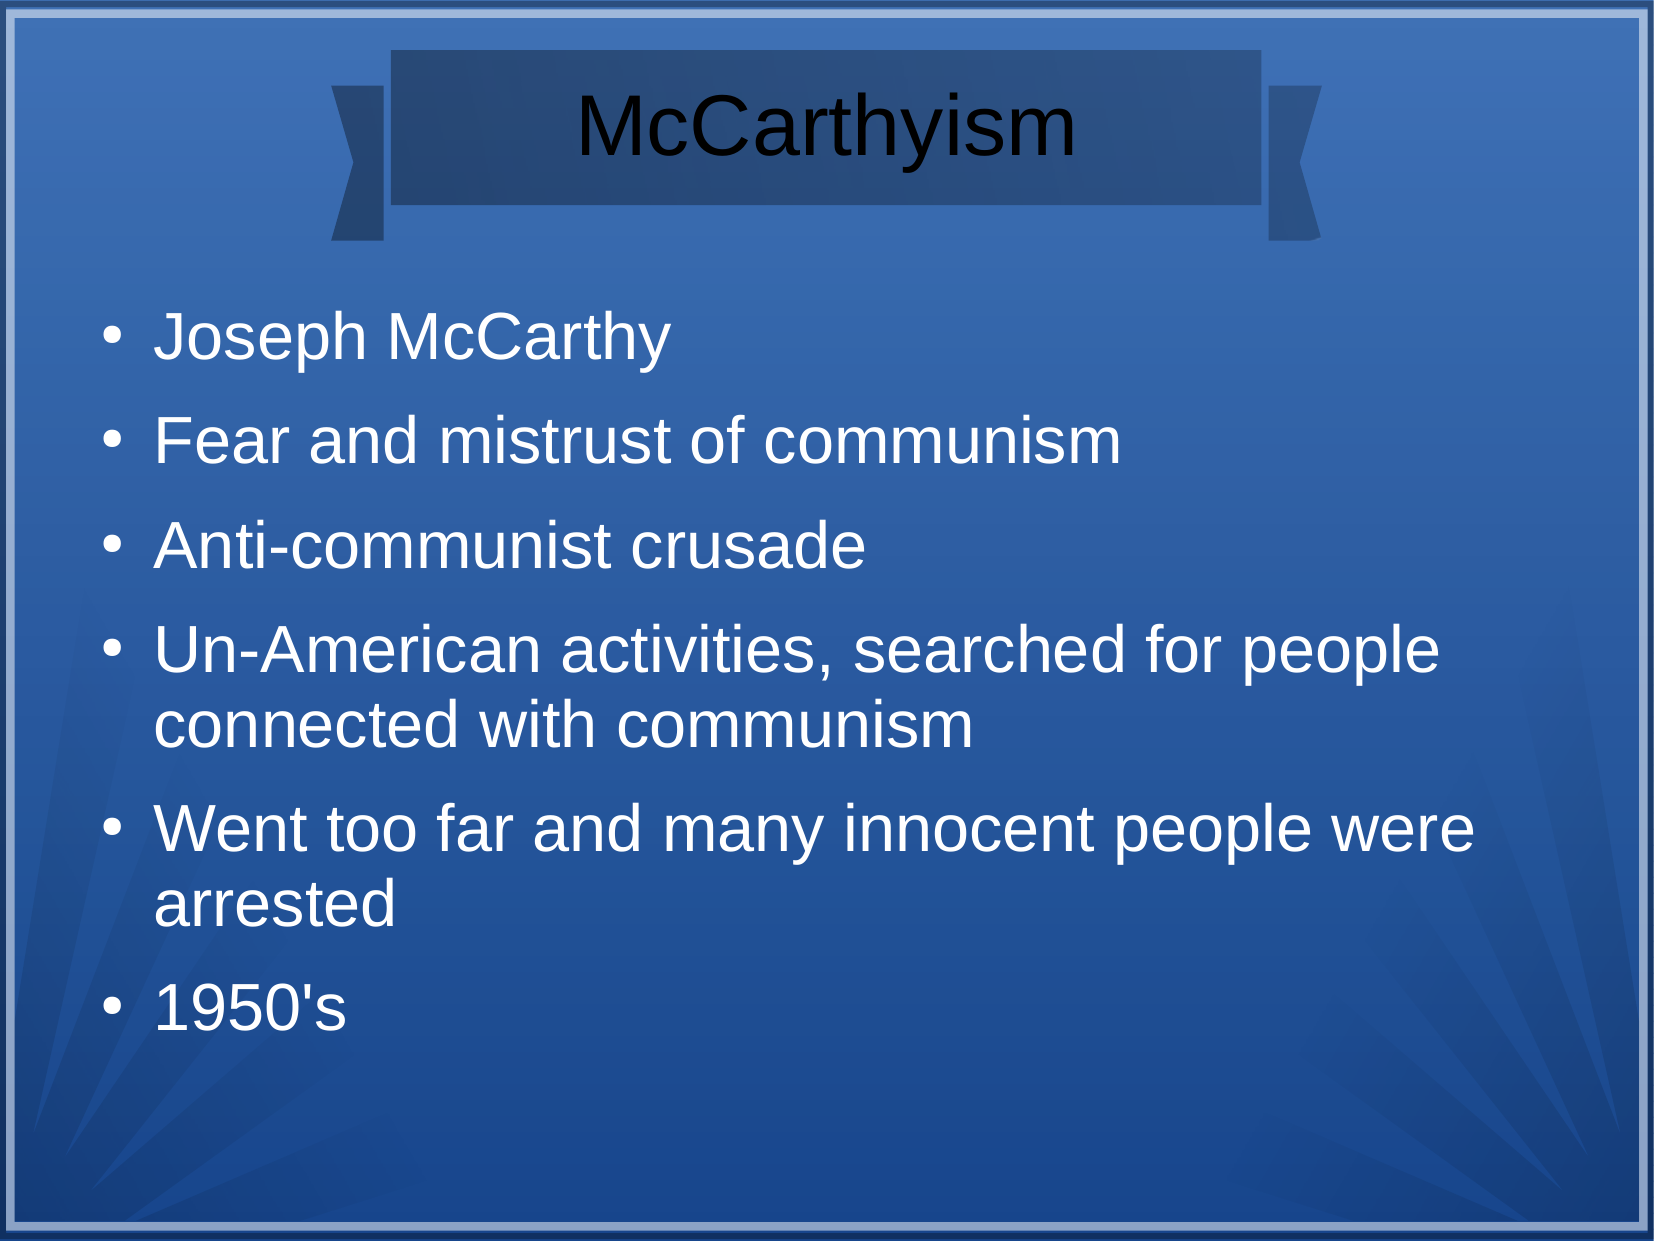

# McCarthyism
Joseph McCarthy
Fear and mistrust of communism
Anti-communist crusade
Un-American activities, searched for people connected with communism
Went too far and many innocent people were arrested
1950's